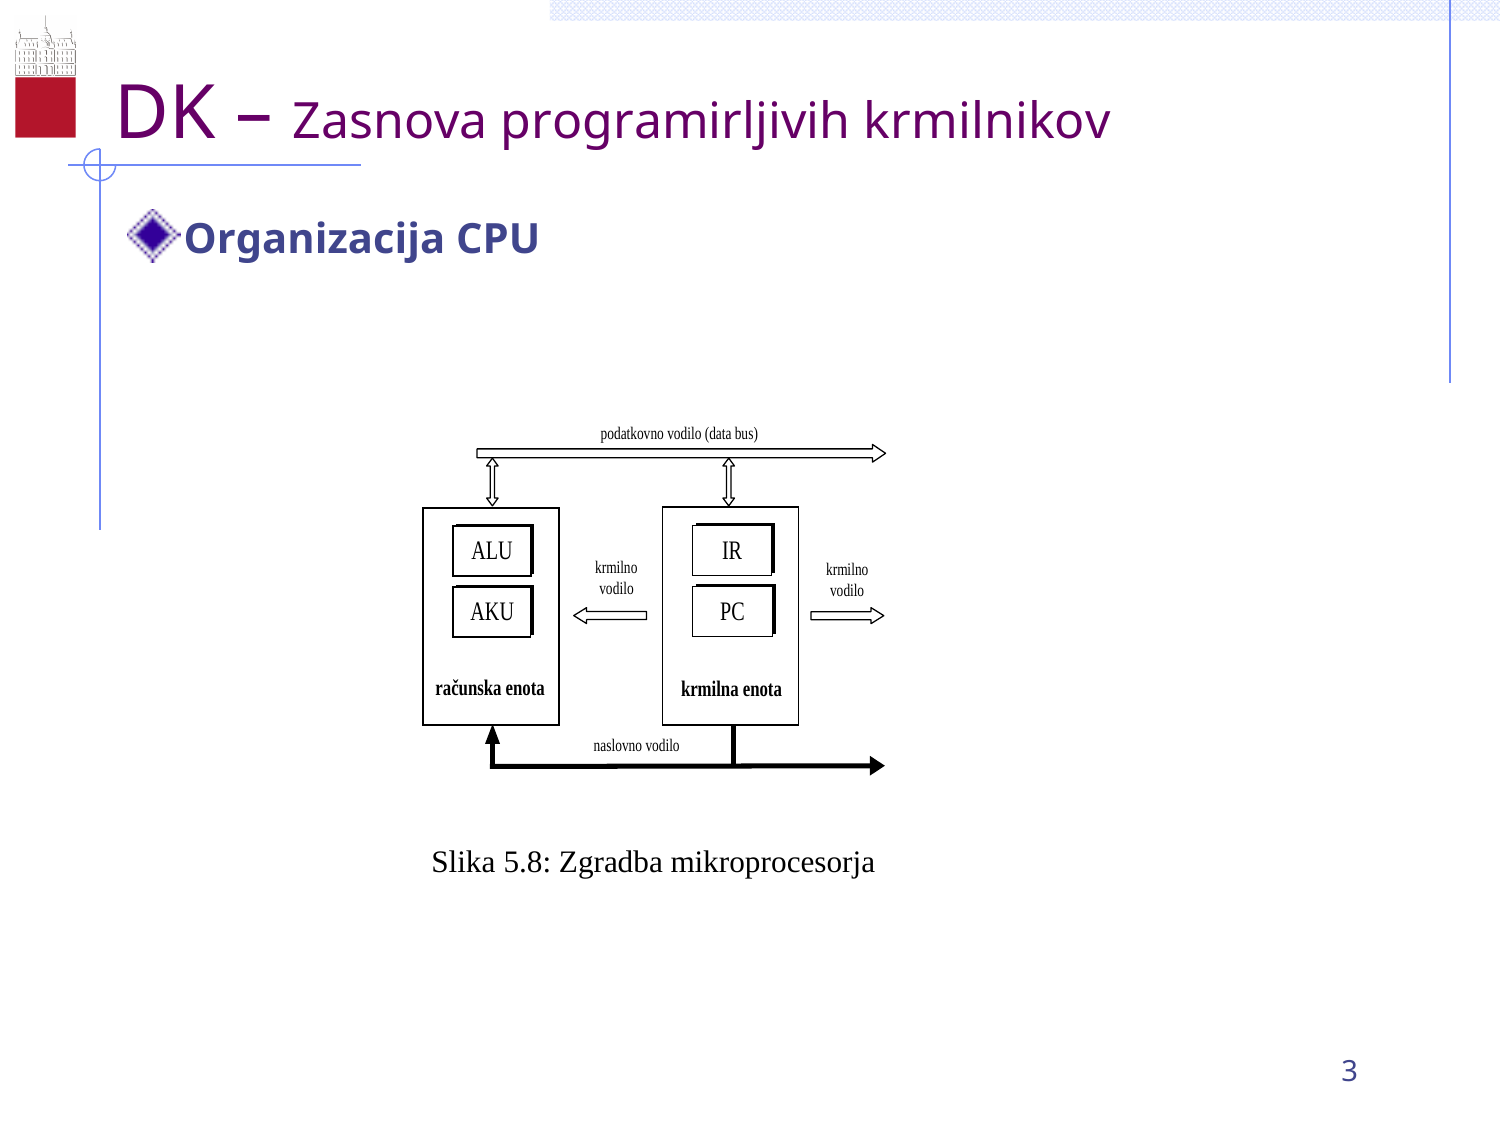

DK – Zasnova programirljivih krmilnikov
# Organizacija CPU